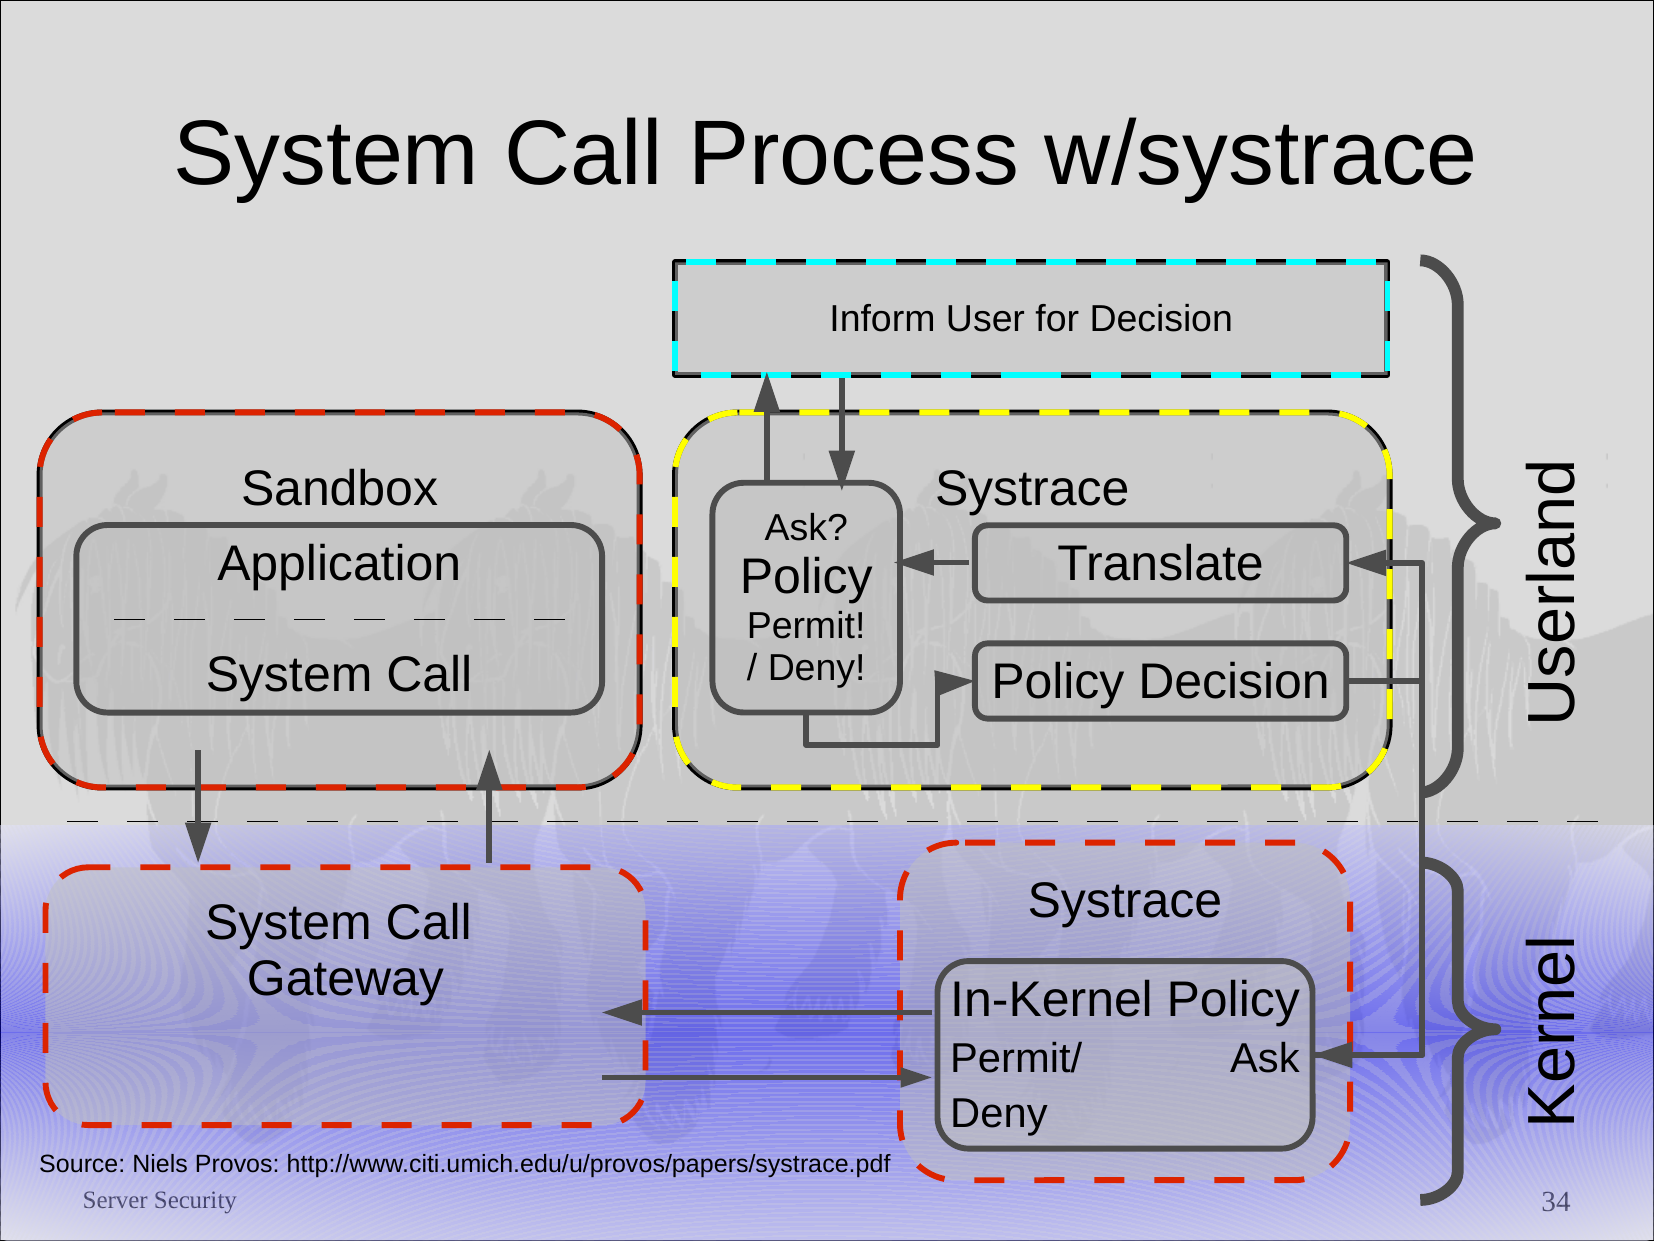

# System Call Process w/systrace
Inform User for Decision
Sandbox
Systrace
Ask?
Policy
Permit!
/ Deny!
Application
System Call
Translate
Userland
Policy Decision
Systrace
System Call
Gateway
In-Kernel Policy
Permit/ 		Ask
Deny
Kernel
Source: Niels Provos: http://www.citi.umich.edu/u/provos/papers/systrace.pdf